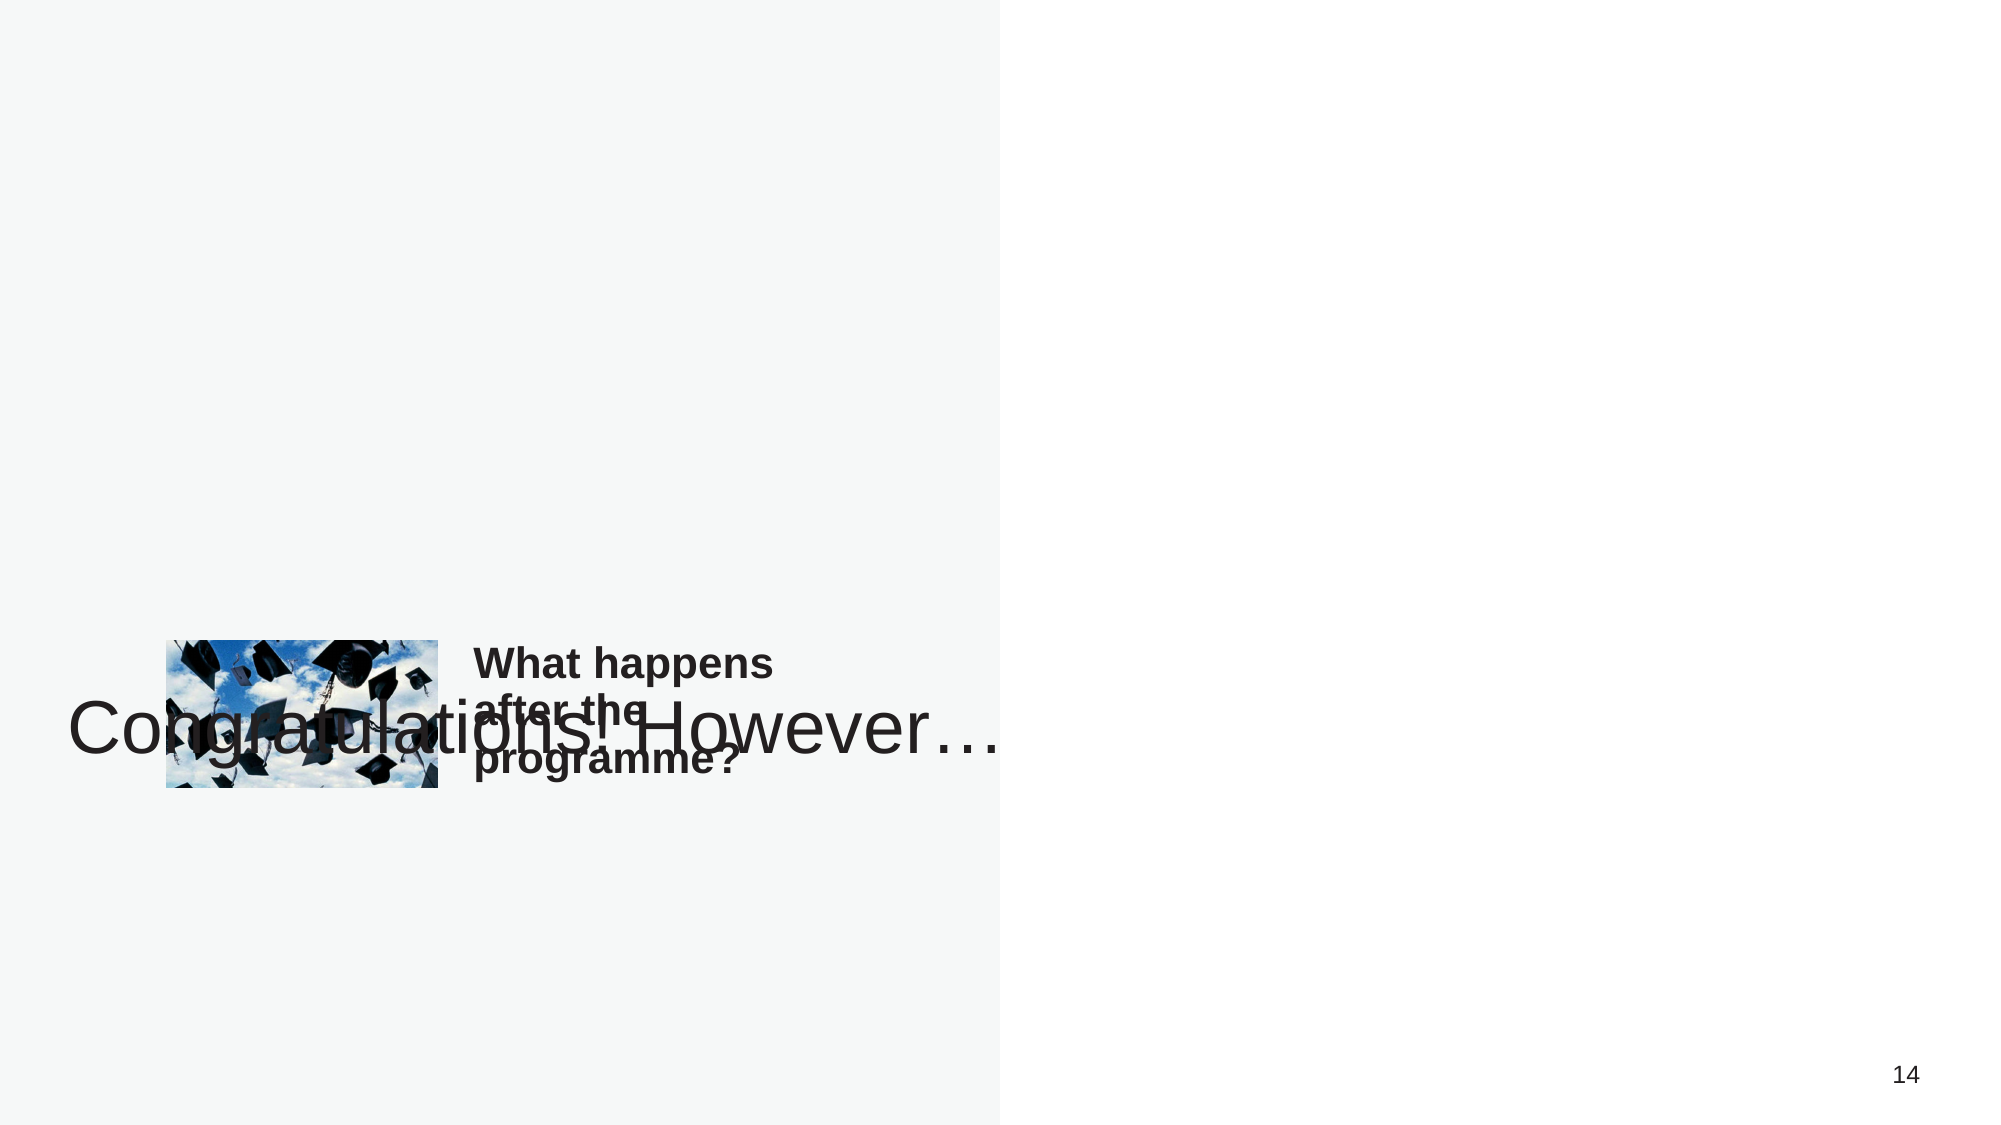

# What happens after the programme?
Congratulations! However…